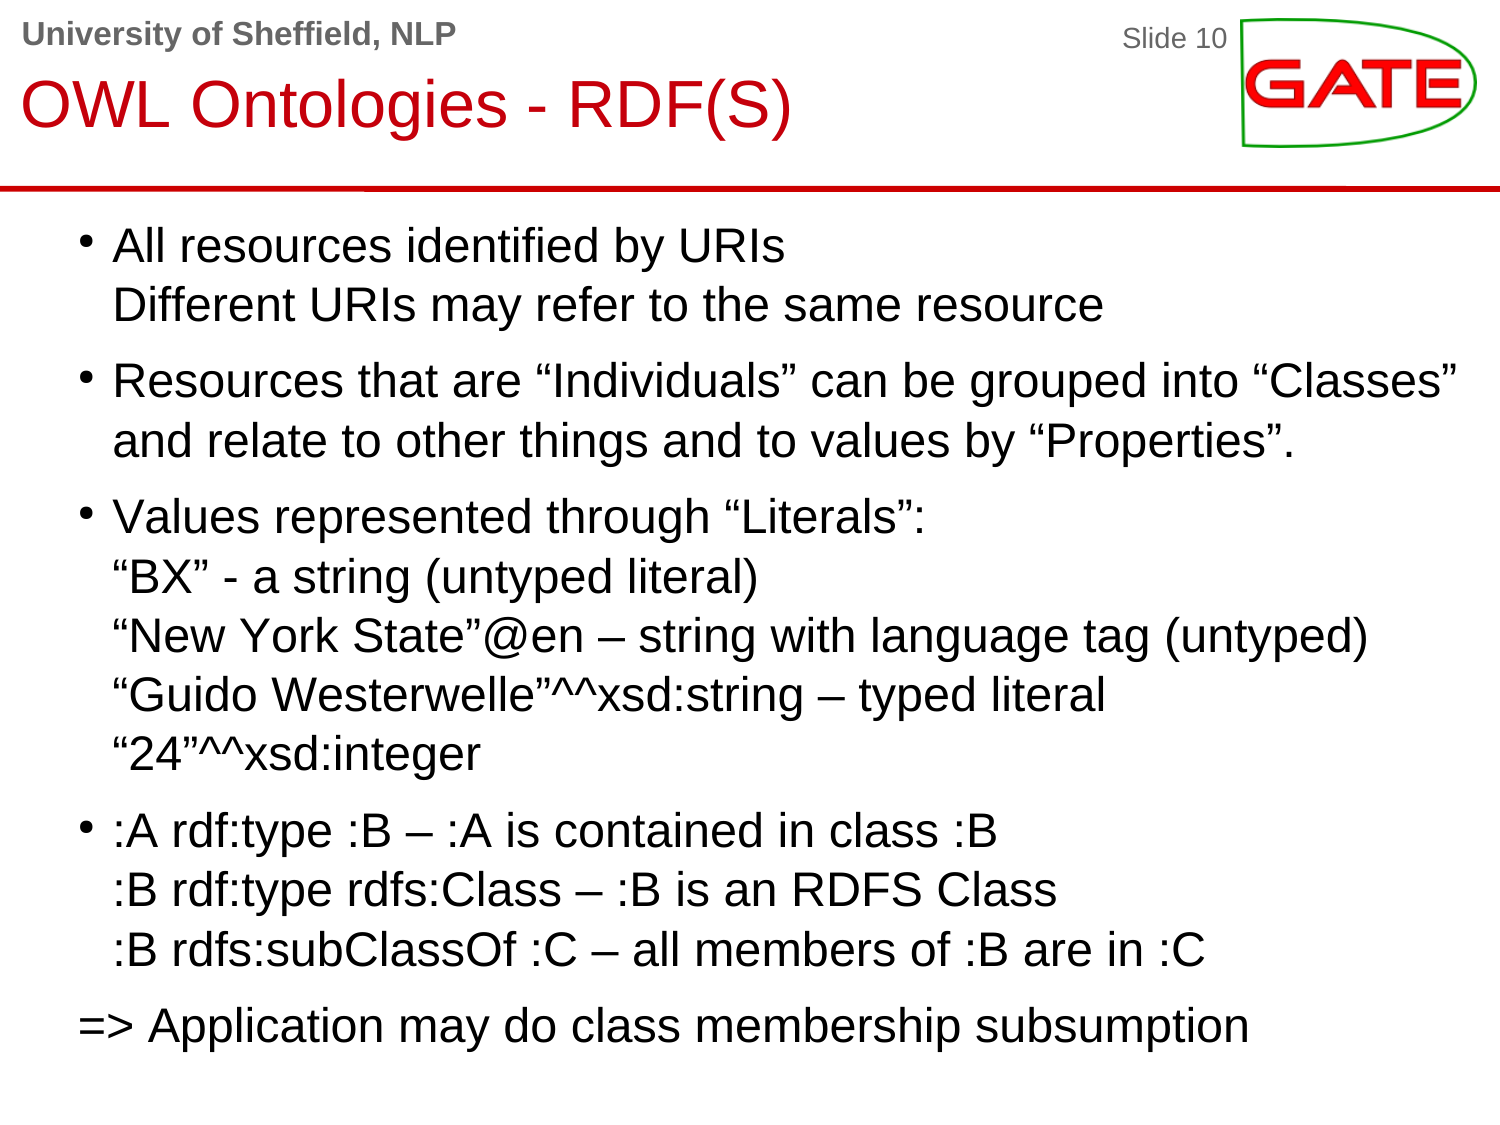

10
# OWL Ontologies - RDF(S)
All resources identified by URIs
Different URIs may refer to the same resource
Resources that are “Individuals” can be grouped into “Classes” and relate to other things and to values by “Properties”.
Values represented through “Literals”:
“BX” - a string (untyped literal)
“New York State”@en – string with language tag (untyped)
“Guido Westerwelle”^^xsd:string – typed literal
“24”^^xsd:integer
:A rdf:type :B – :A is contained in class :B
:B rdf:type rdfs:Class – :B is an RDFS Class
:B rdfs:subClassOf :C – all members of :B are in :C
=> Application may do class membership subsumption